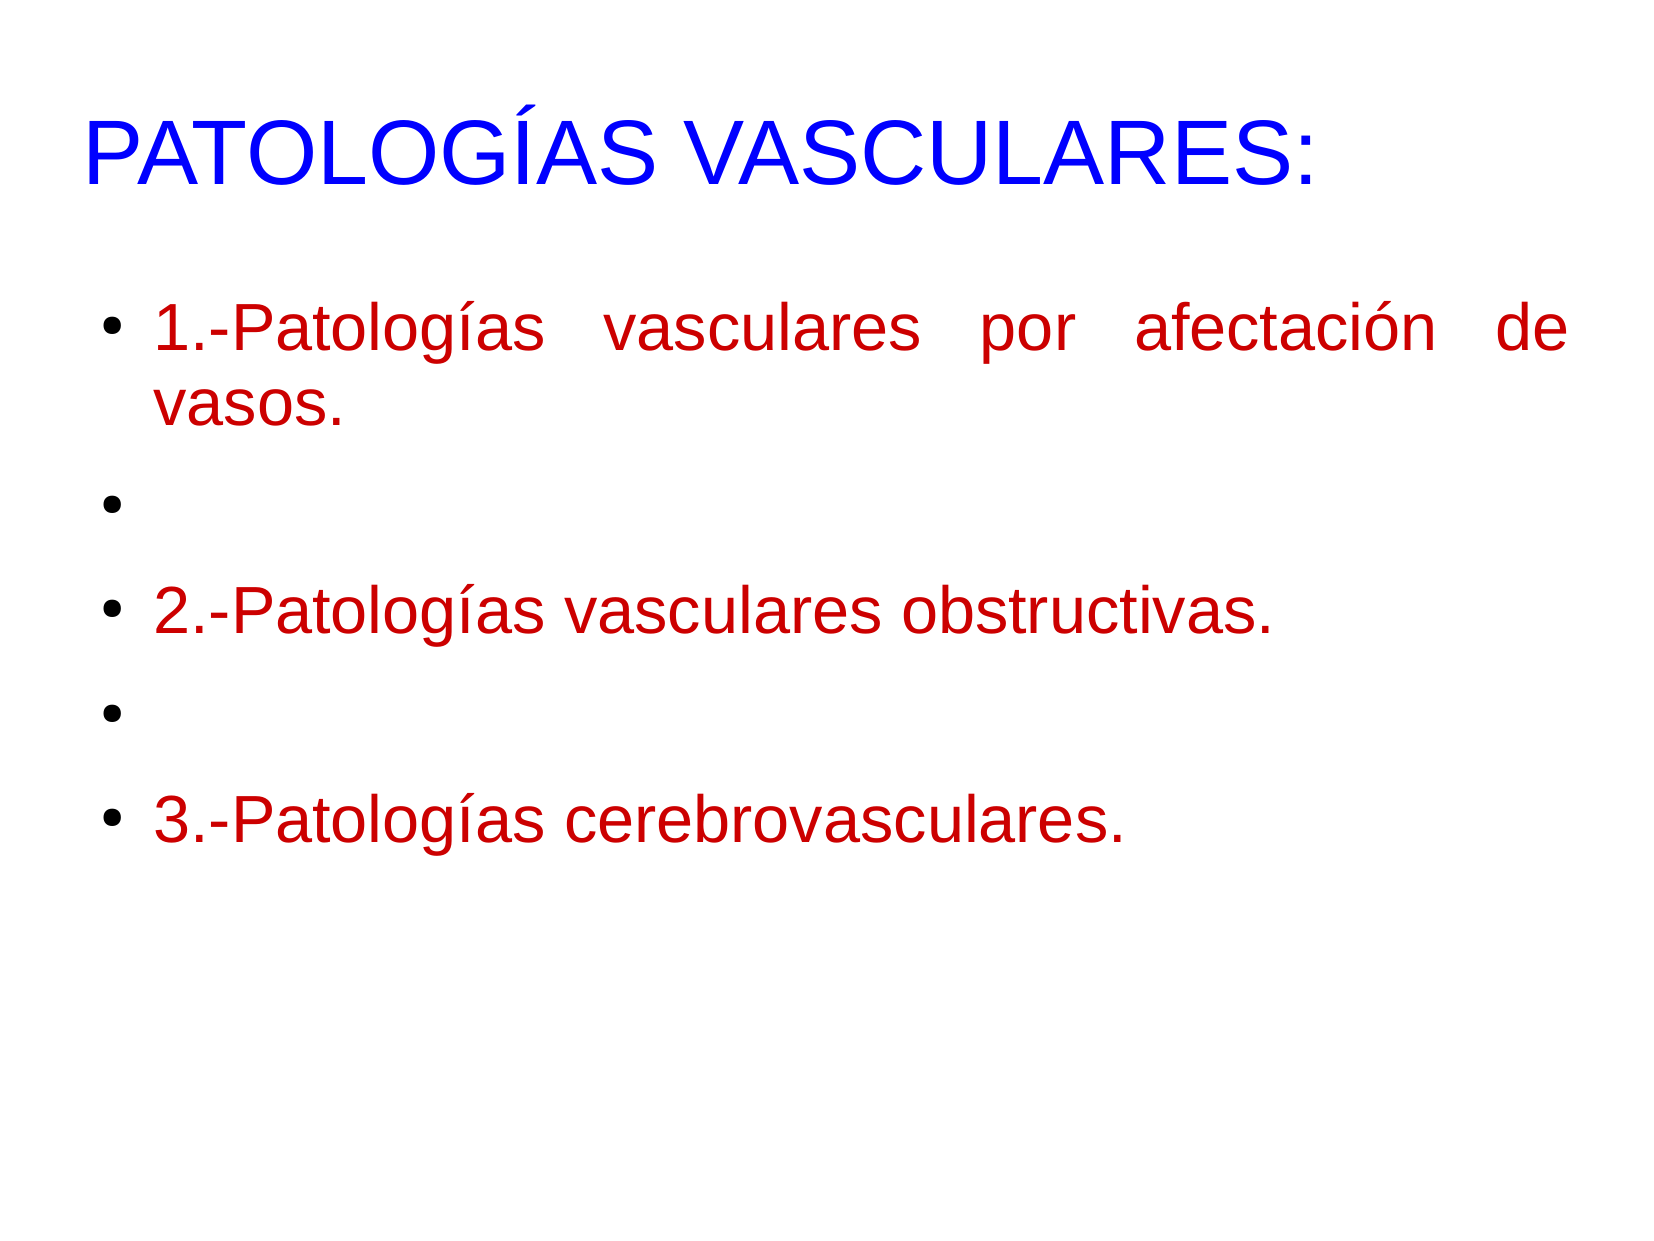

# PATOLOGÍAS VASCULARES:
1.-Patologías vasculares por afectación de vasos.
2.-Patologías vasculares obstructivas.
3.-Patologías cerebrovasculares.